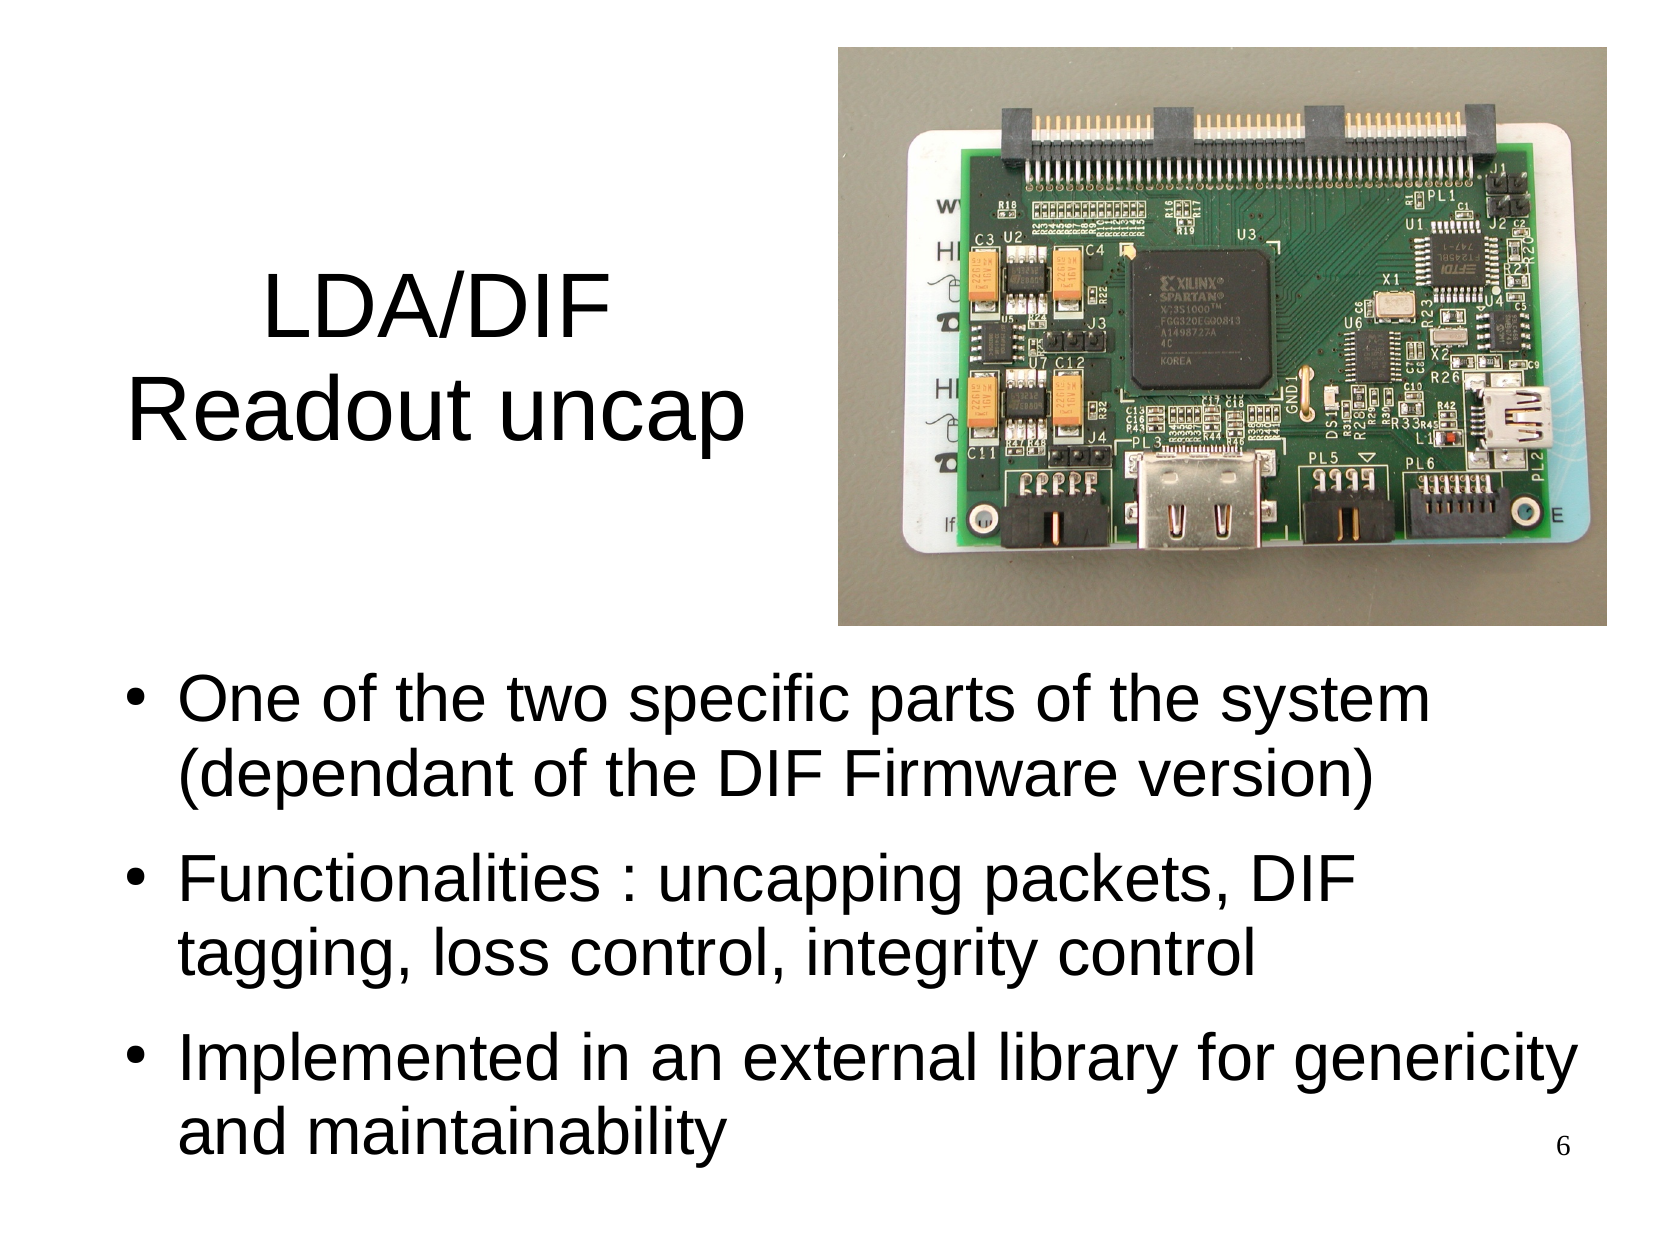

# LDA/DIF Readout uncap
One of the two specific parts of the system (dependant of the DIF Firmware version)
Functionalities : uncapping packets, DIF tagging, loss control, integrity control
Implemented in an external library for genericity and maintainability
6